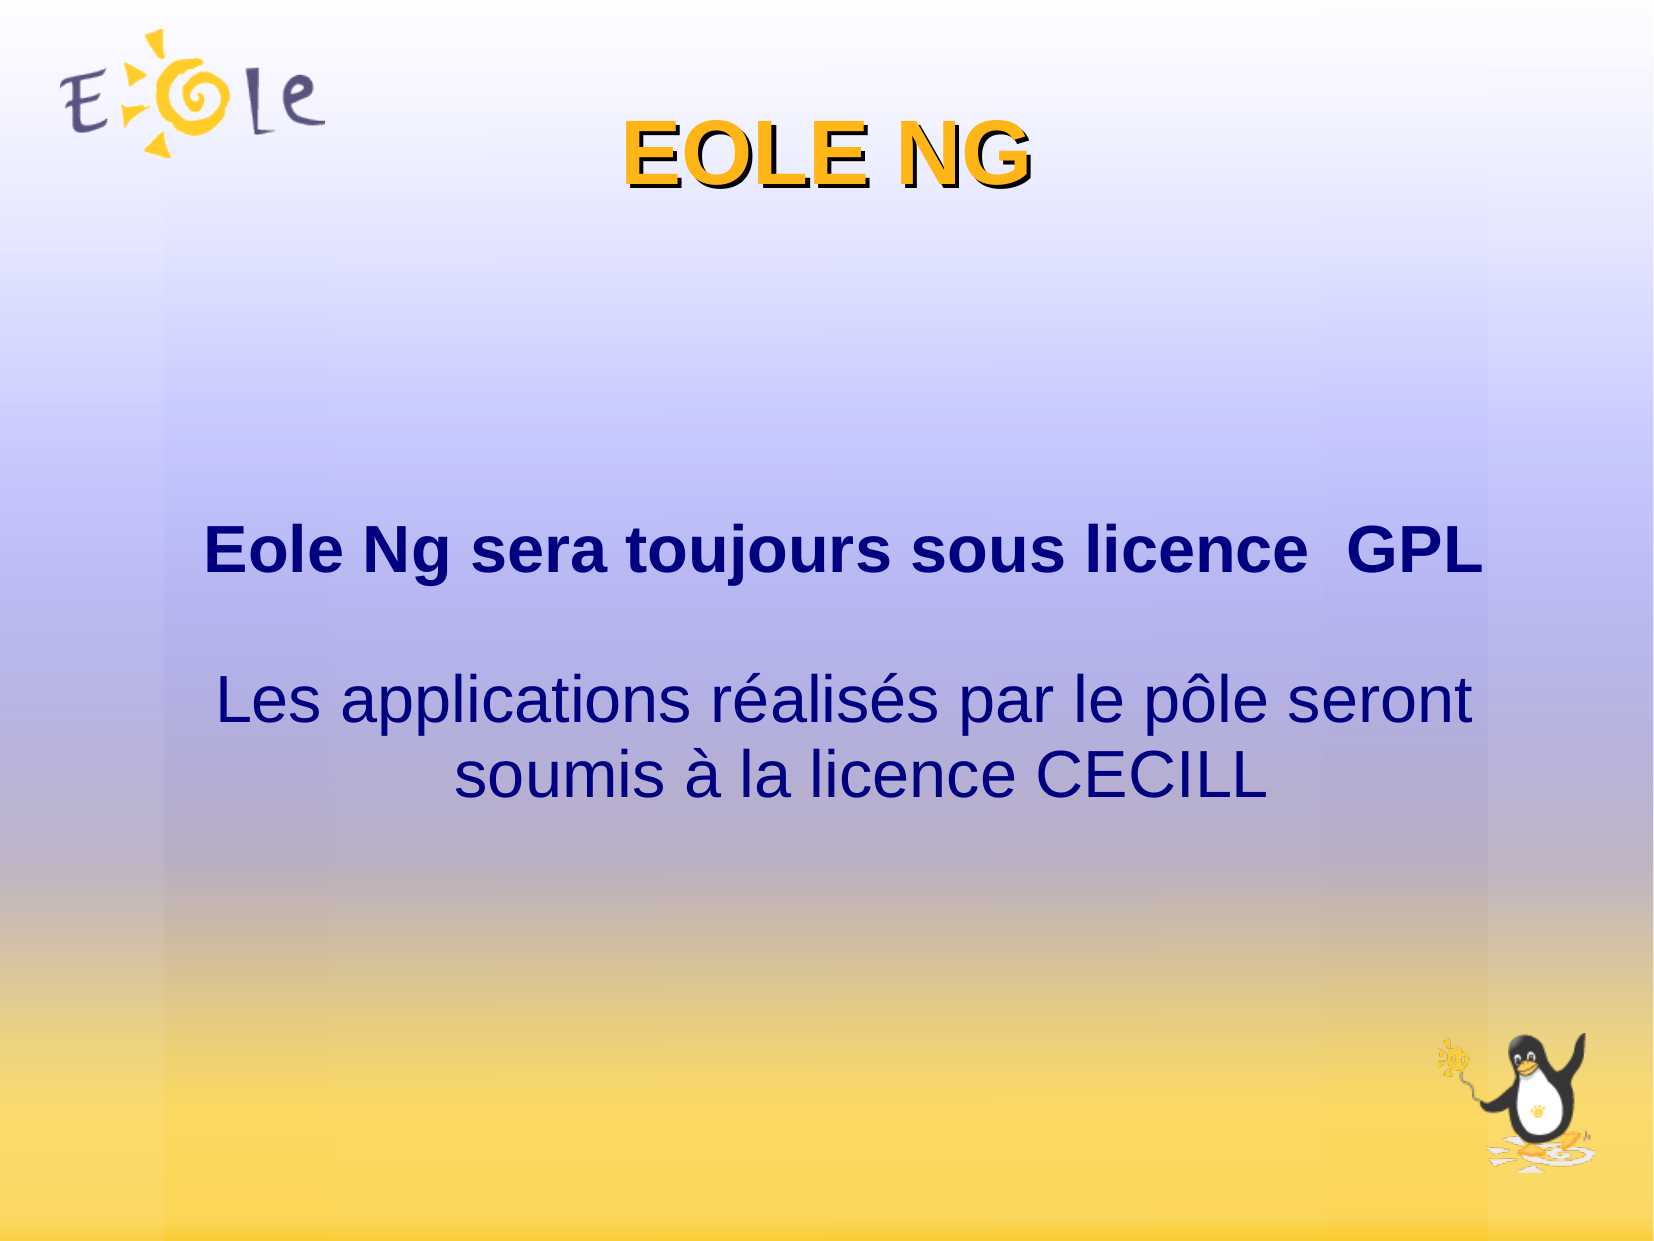

# EOLE NG
Eole Ng sera toujours sous licence GPL
Les applications réalisés par le pôle seront soumis à la licence CECILL